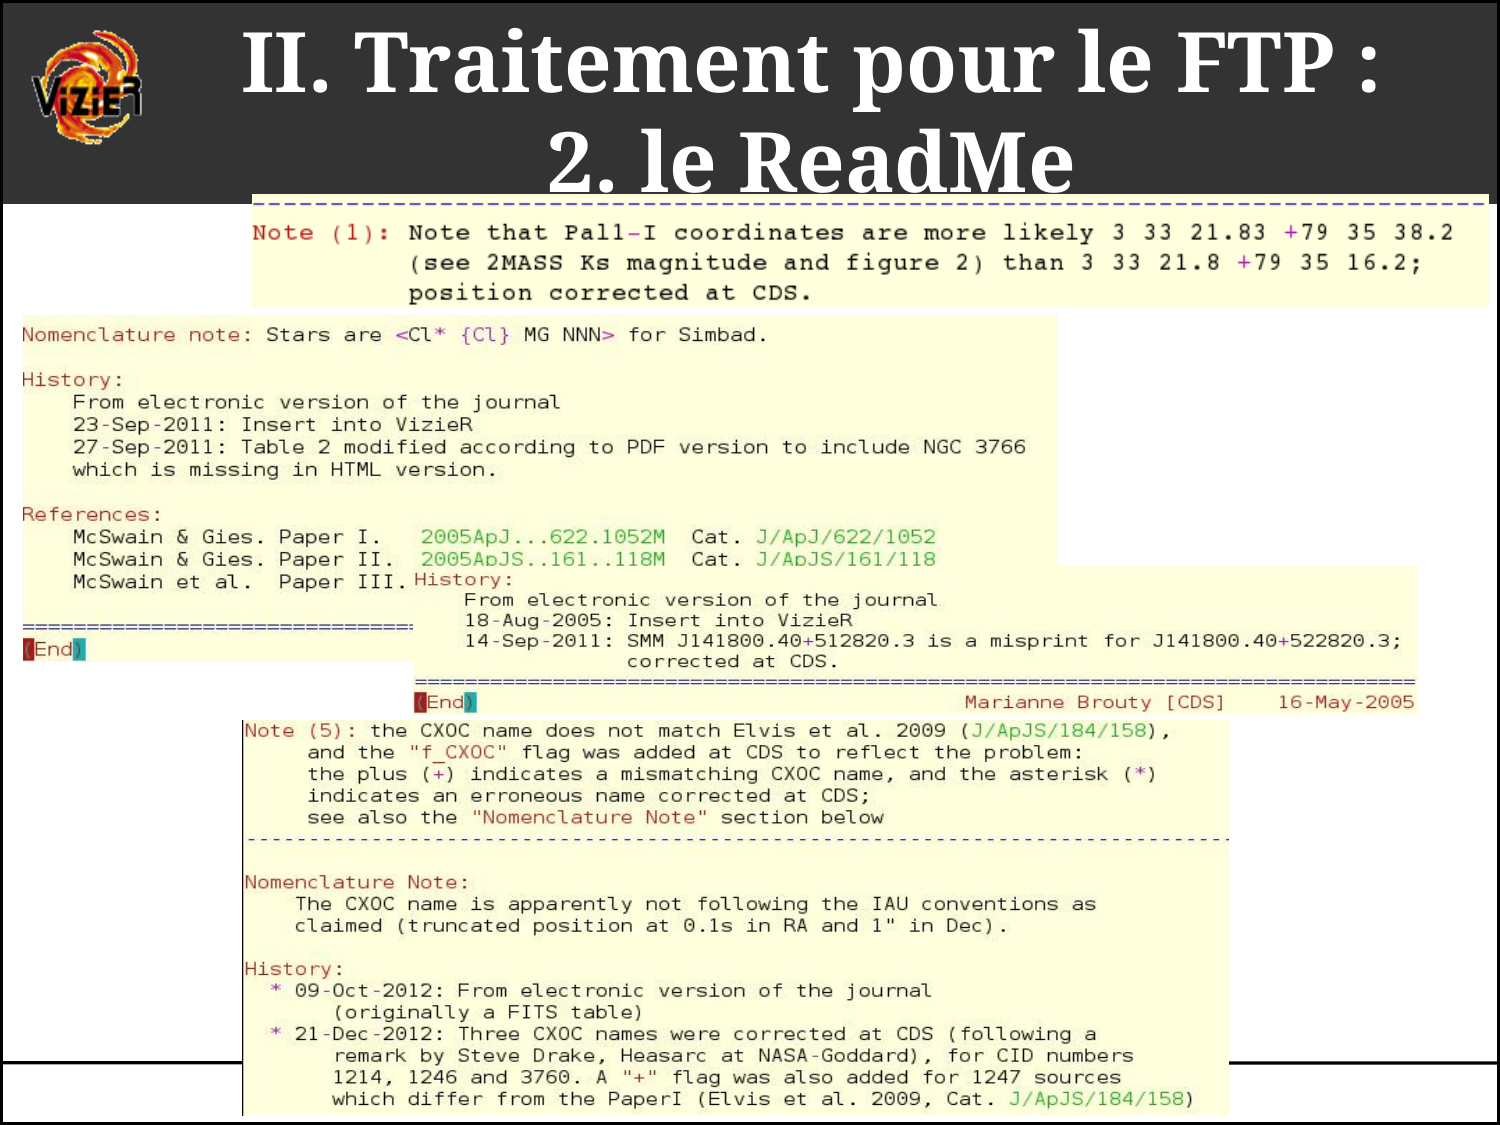

# II. Traitement pour le FTP : 2. le ReadMe